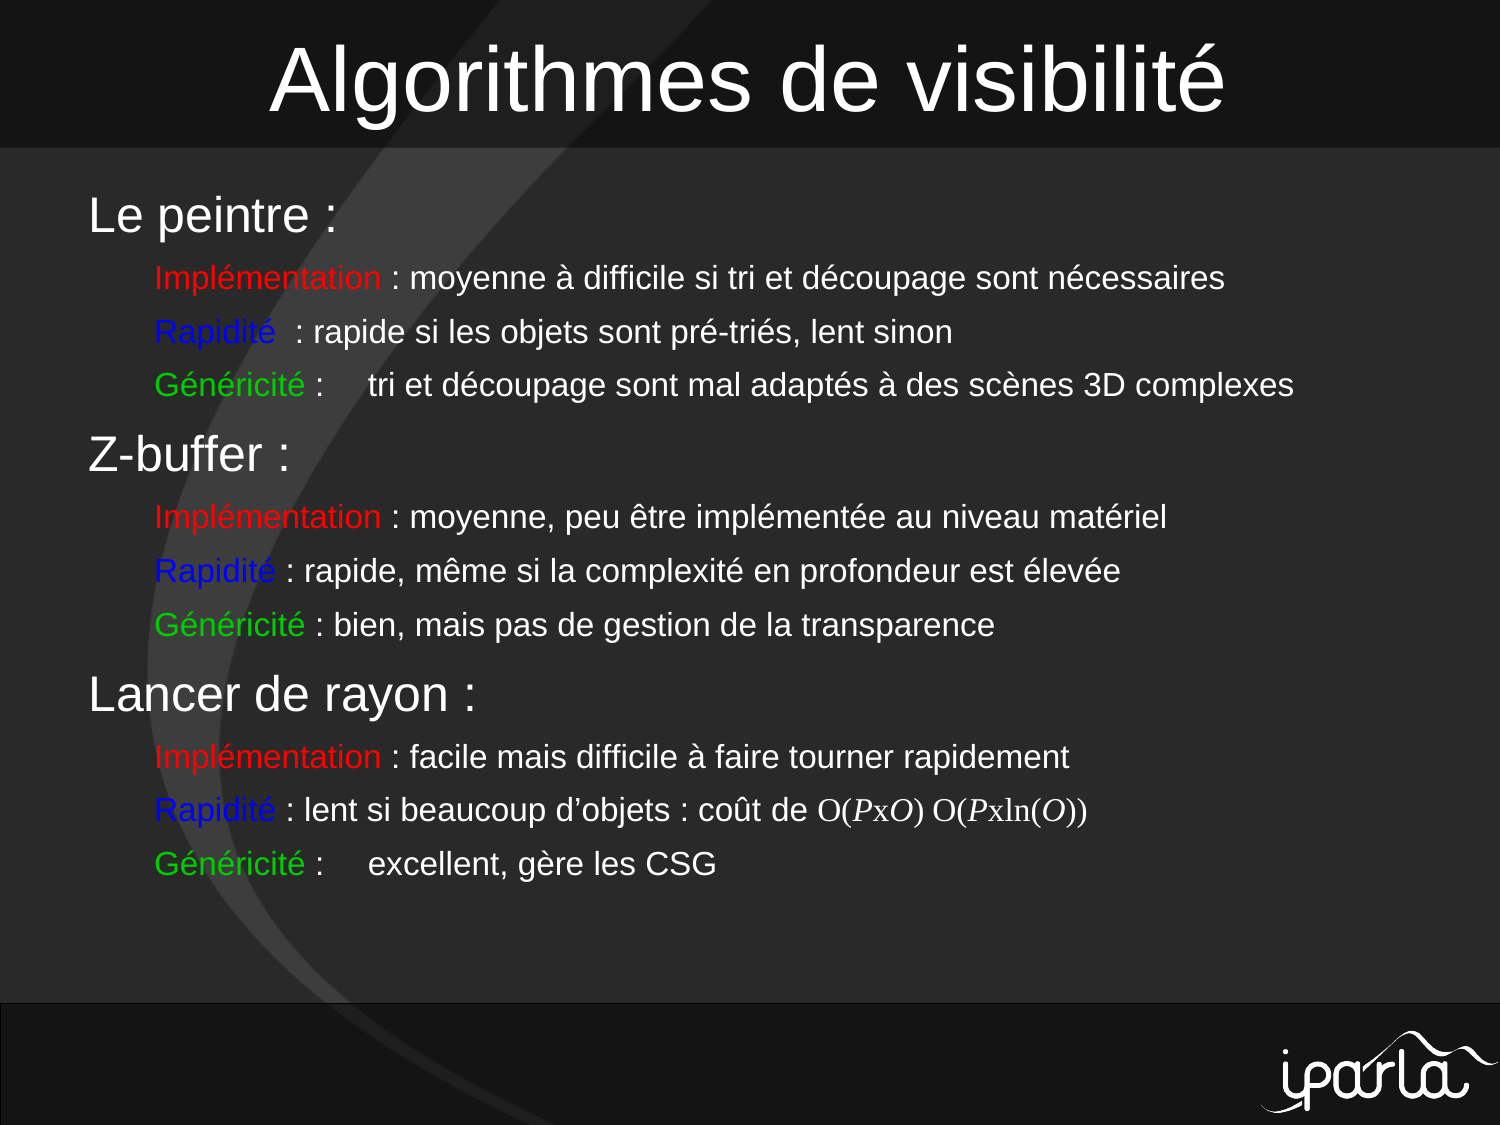

# Algorithmes de visibilité
Le peintre :
Implémentation : moyenne à difficile si tri et découpage sont nécessaires
Rapidité : rapide si les objets sont pré-triés, lent sinon
Généricité : 	tri et découpage sont mal adaptés à des scènes 3D complexes
Z-buffer :
Implémentation : moyenne, peu être implémentée au niveau matériel
Rapidité : rapide, même si la complexité en profondeur est élevée
Généricité : bien, mais pas de gestion de la transparence
Lancer de rayon :
Implémentation : facile mais difficile à faire tourner rapidement
Rapidité : lent si beaucoup d’objets : coût de O(PxO) O(Pxln(O))
Généricité : 	excellent, gère les CSG